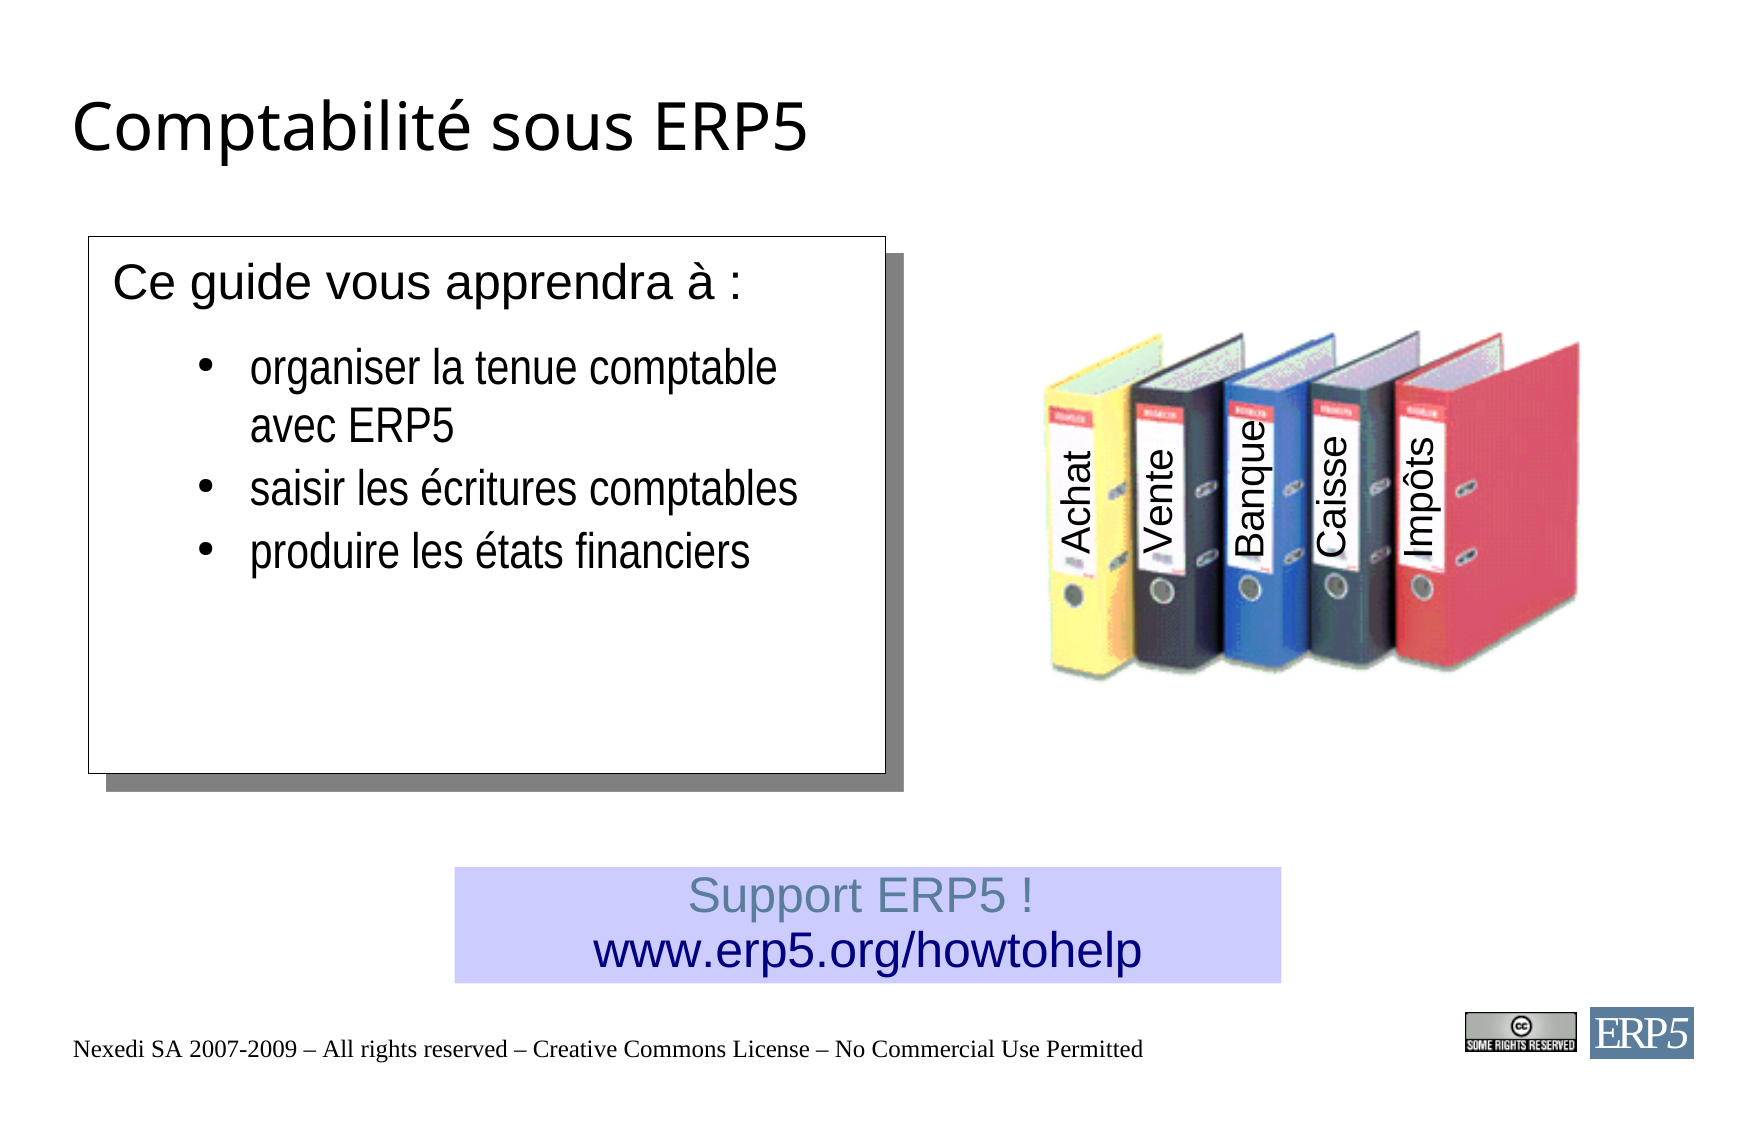

# Comptabilité sous ERP5
Ce guide vous apprendra à :
organiser la tenue comptable avec ERP5
saisir les écritures comptables
produire les états financiers
Support ERP5 !
www.erp5.org/howtohelp